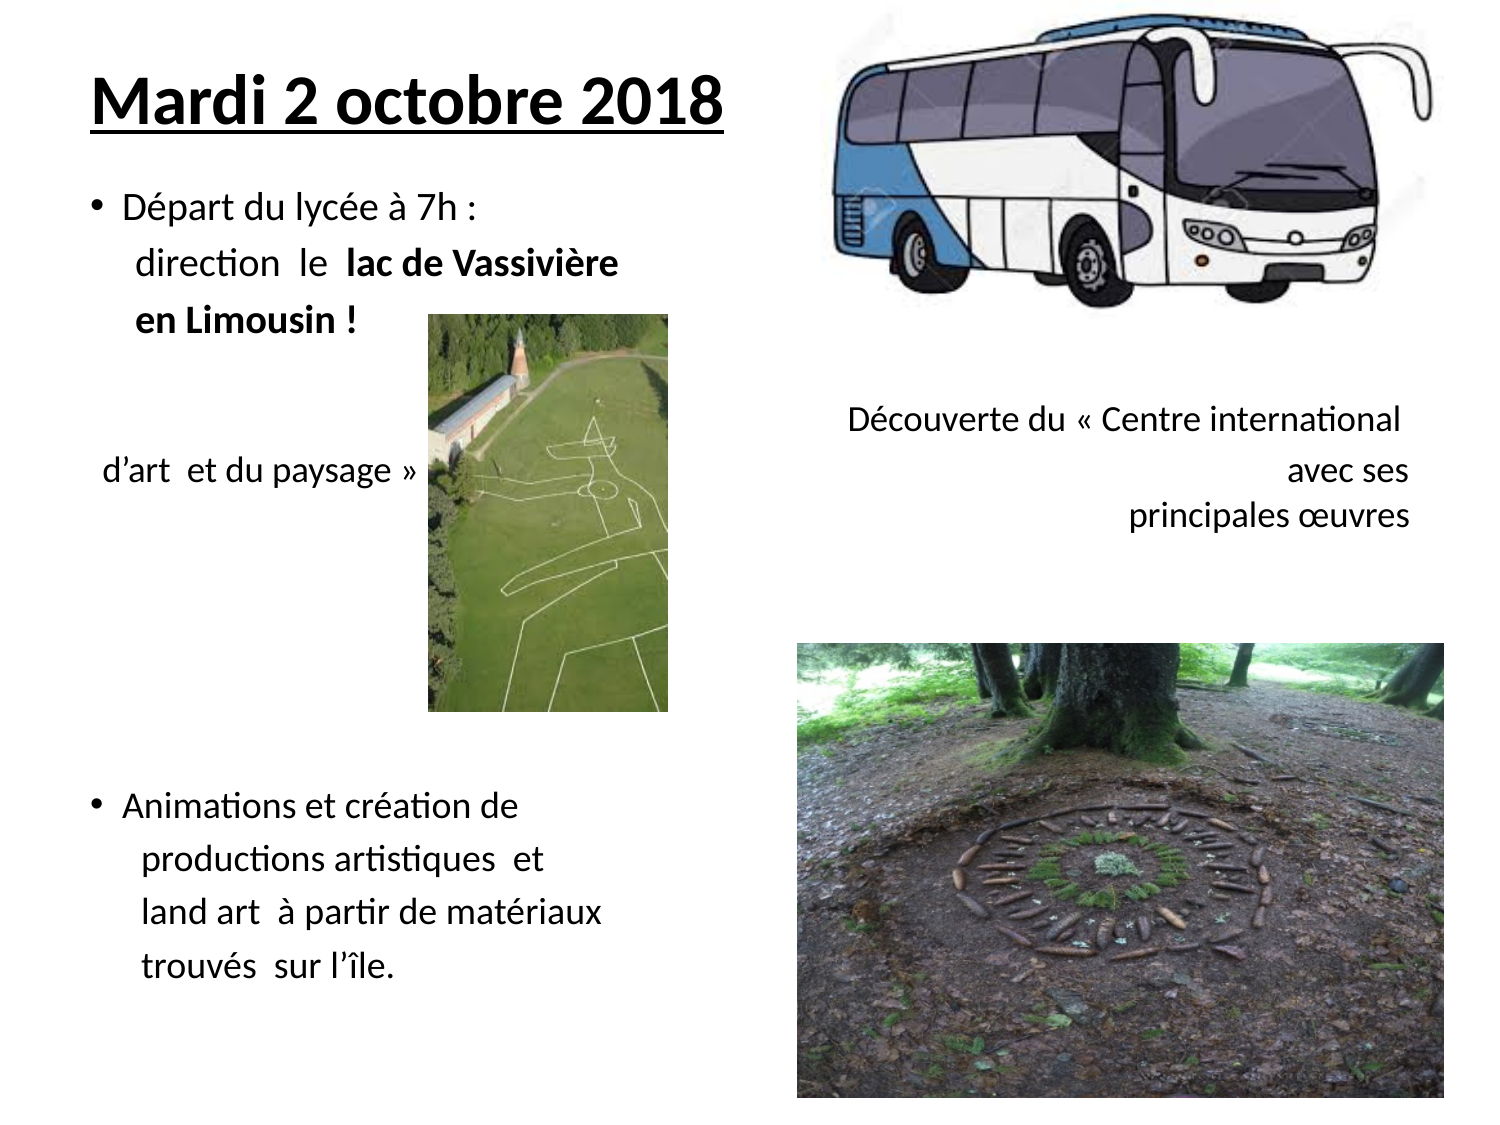

# Mardi 2 octobre 2018
Départ du lycée à 7h :
 direction le lac de Vassivière
 en Limousin !
Découverte du « Centre international
 d’art et du paysage » de Vassivière avec ses principales œuvres
Animations et création de
 productions artistiques et
 land art à partir de matériaux
 trouvés sur l’île.